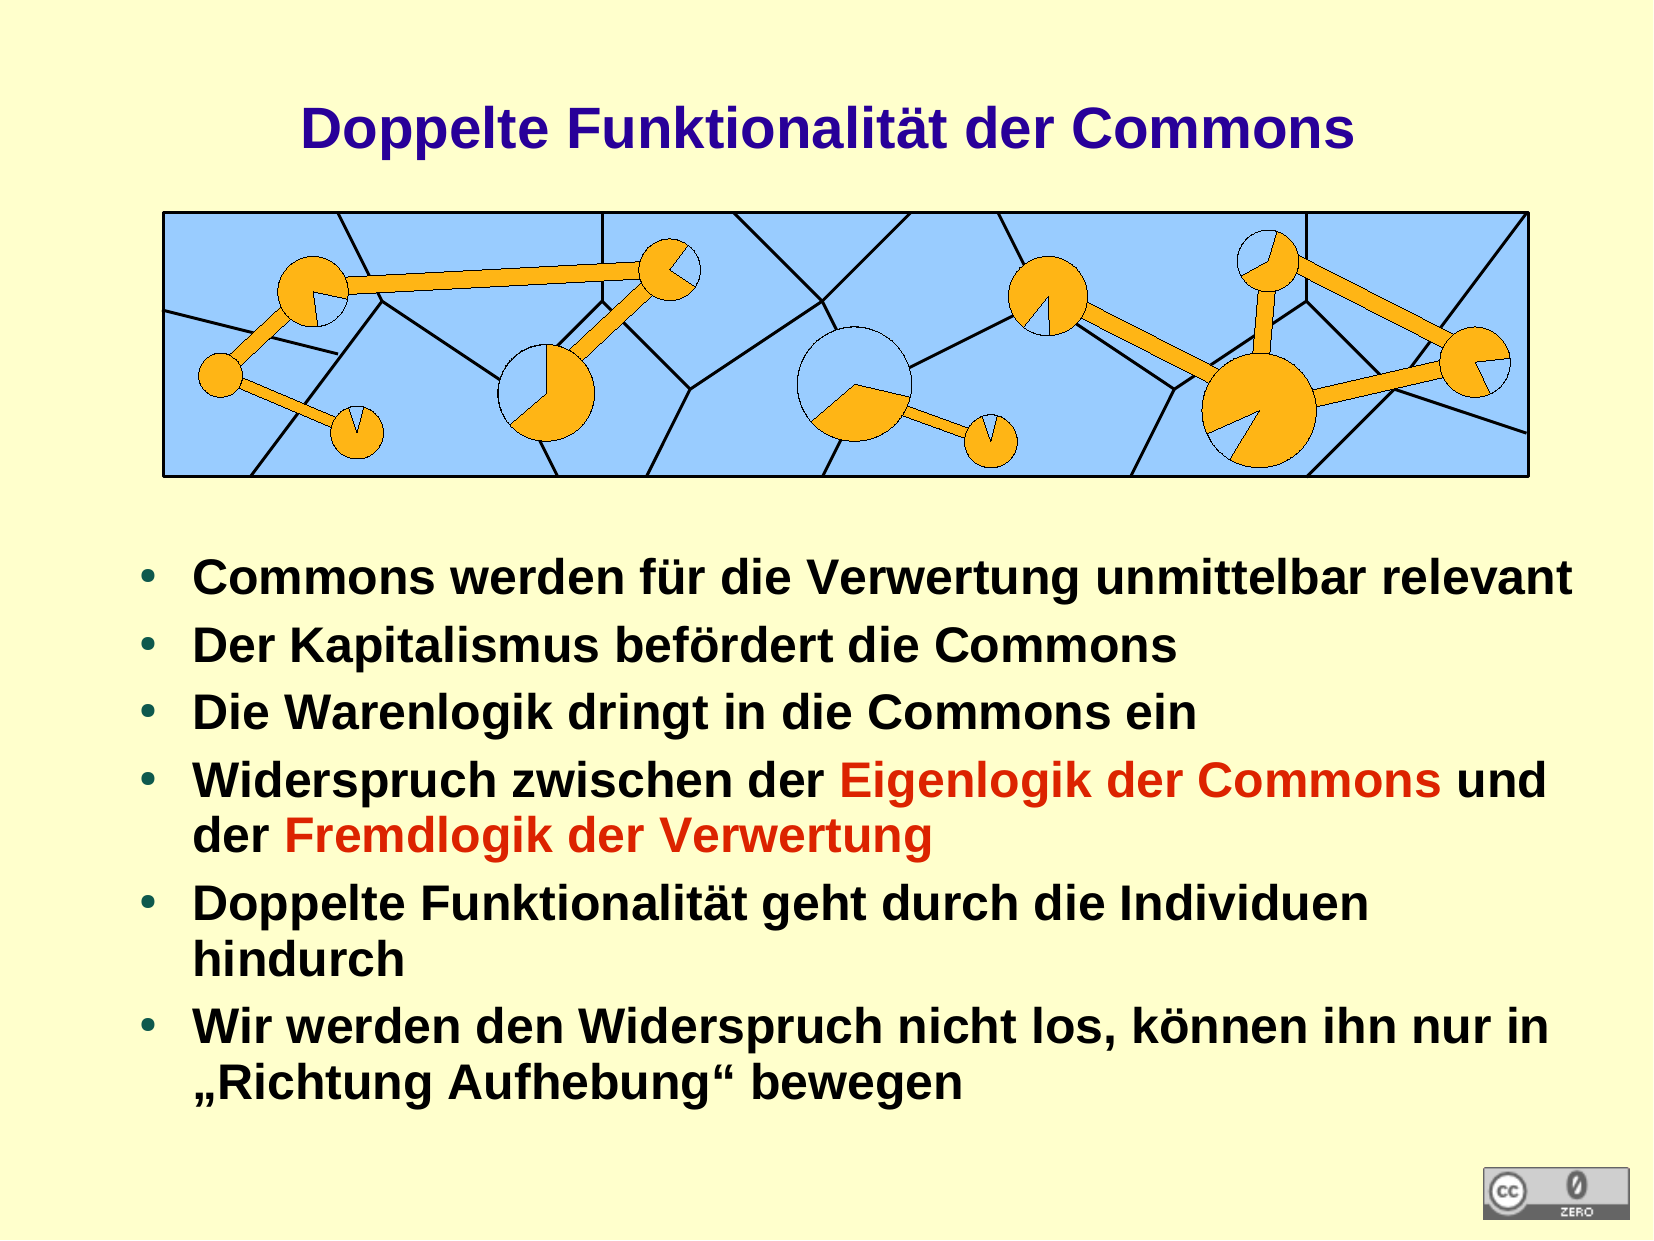

# Doppelte Funktionalität der Commons
Commons werden für die Verwertung unmittelbar relevant
Der Kapitalismus befördert die Commons
Die Warenlogik dringt in die Commons ein
Widerspruch zwischen der Eigenlogik der Commons und der Fremdlogik der Verwertung
Doppelte Funktionalität geht durch die Individuen hindurch
Wir werden den Widerspruch nicht los, können ihn nur in „Richtung Aufhebung“ bewegen